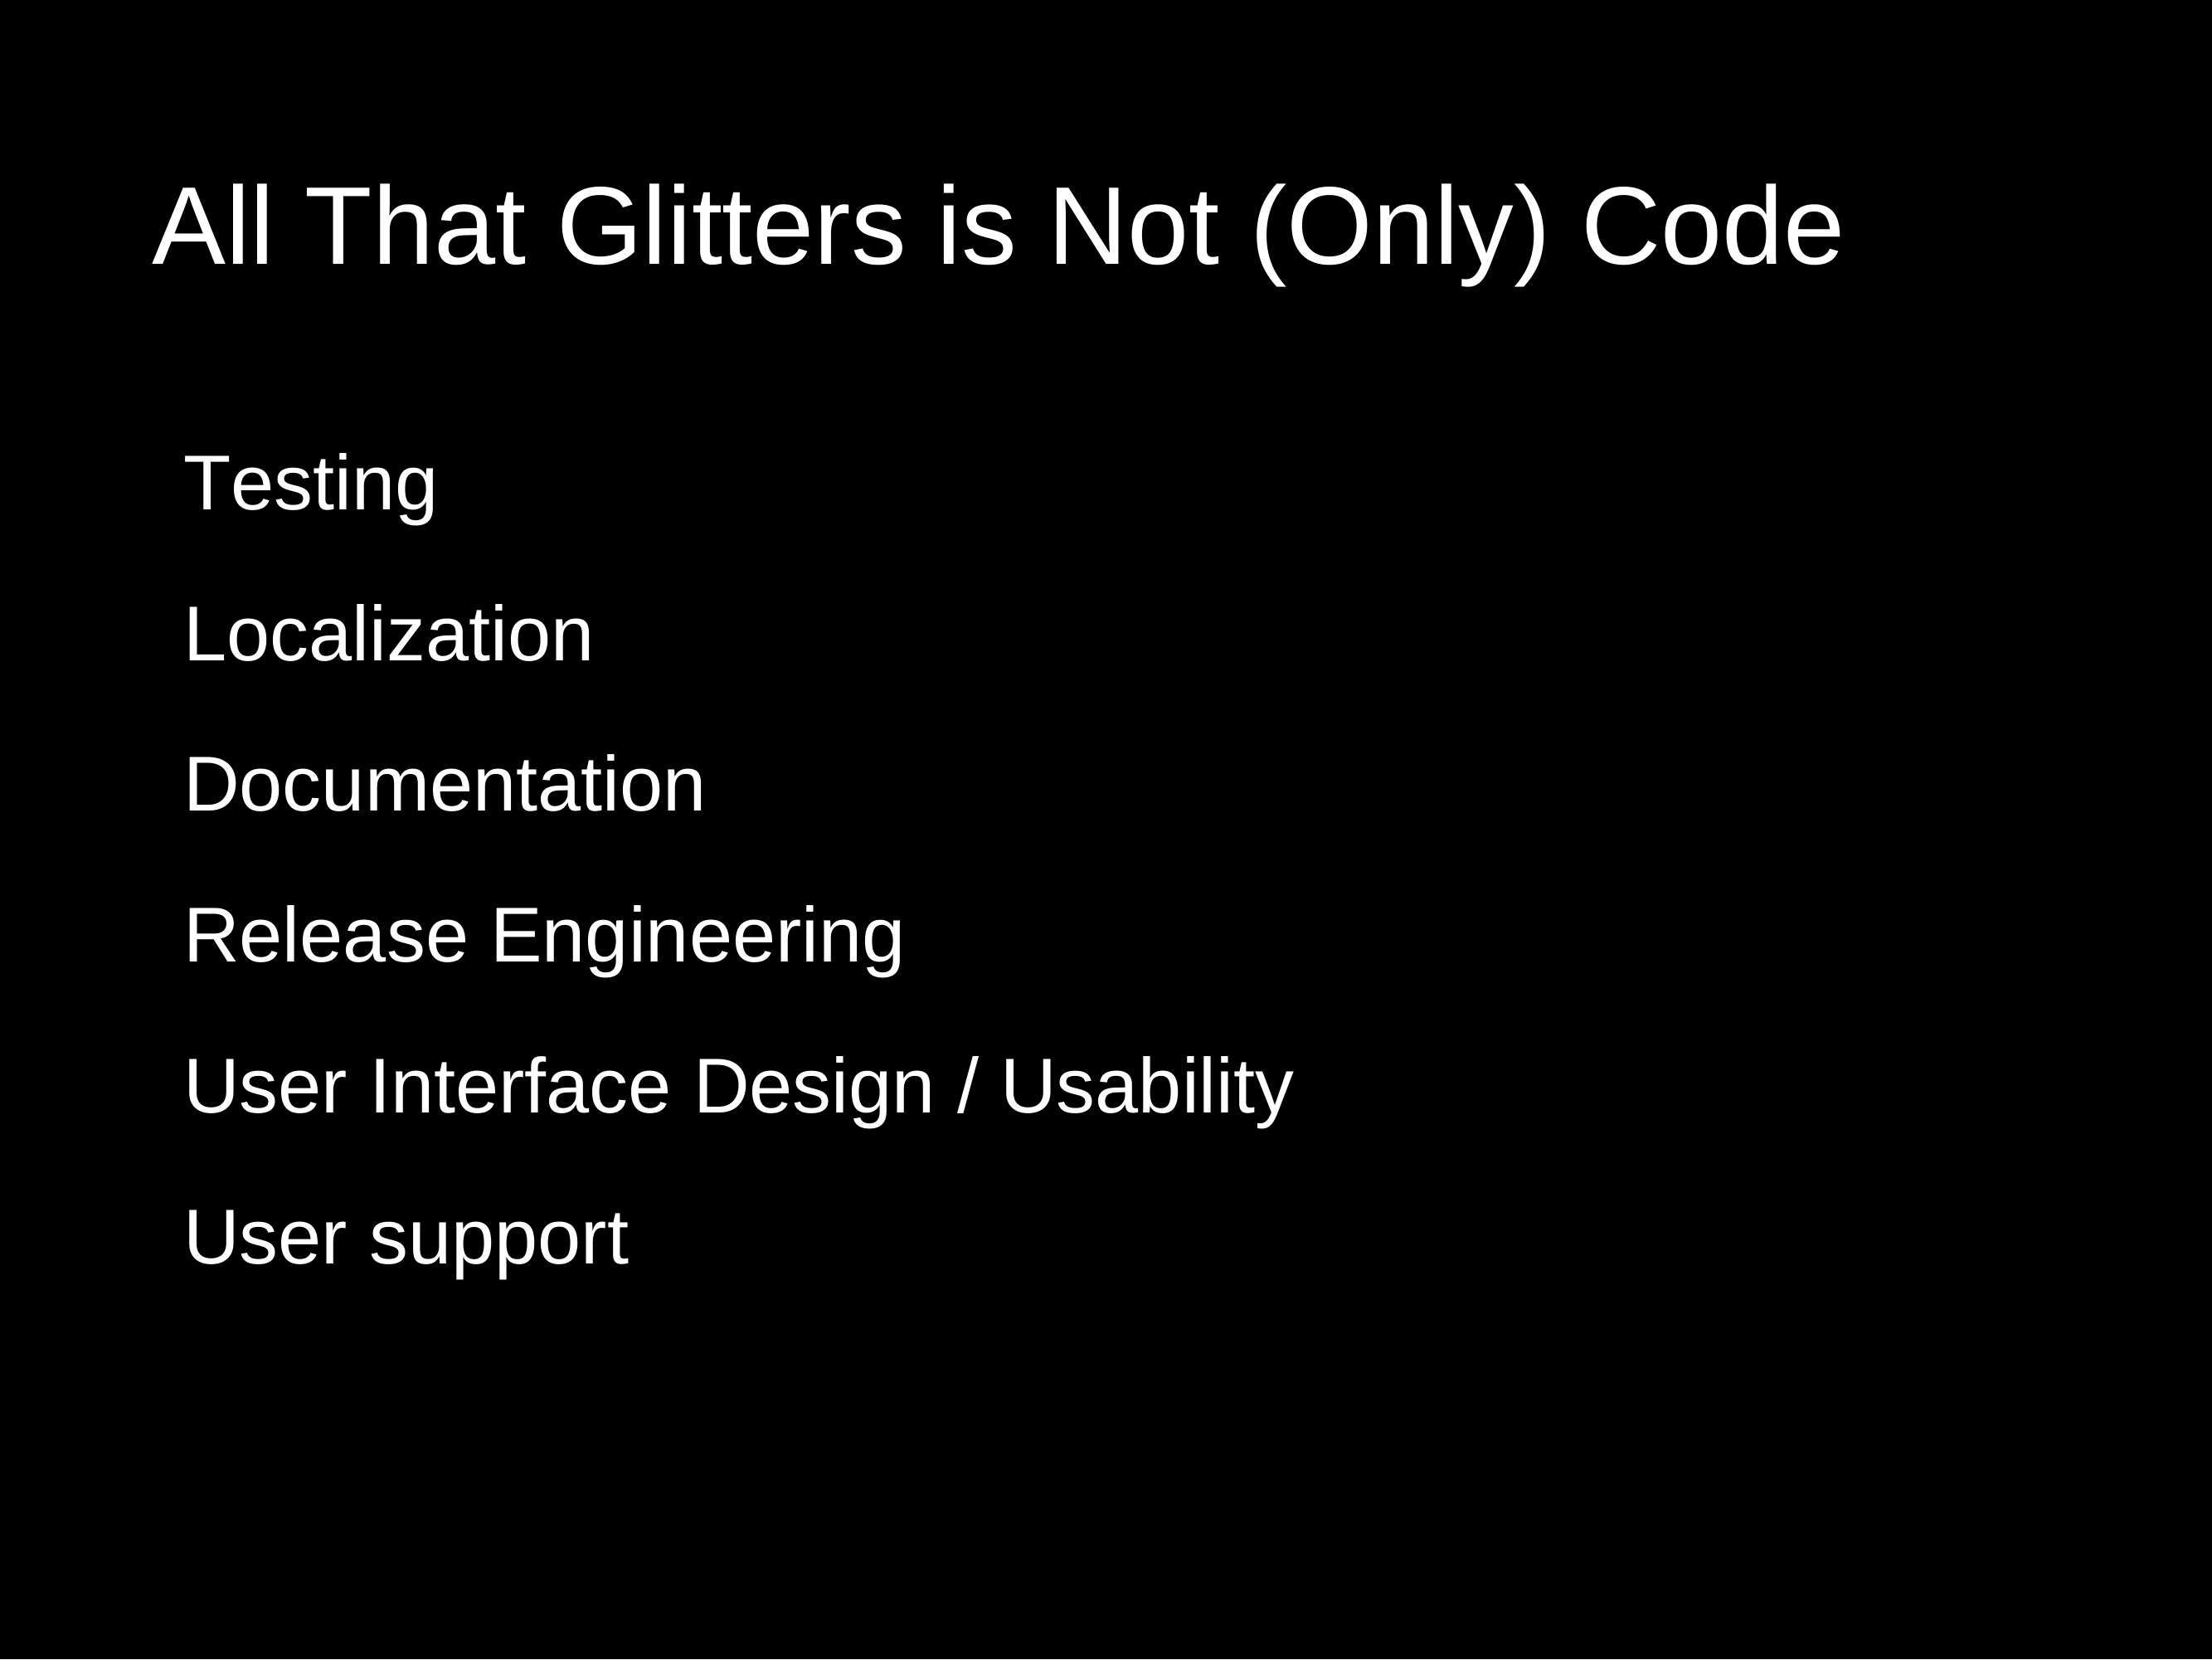

# All That Glitters is Not (Only) Code
 Testing
 Localization
 Documentation
 Release Engineering
 User Interface Design / Usability
 User support